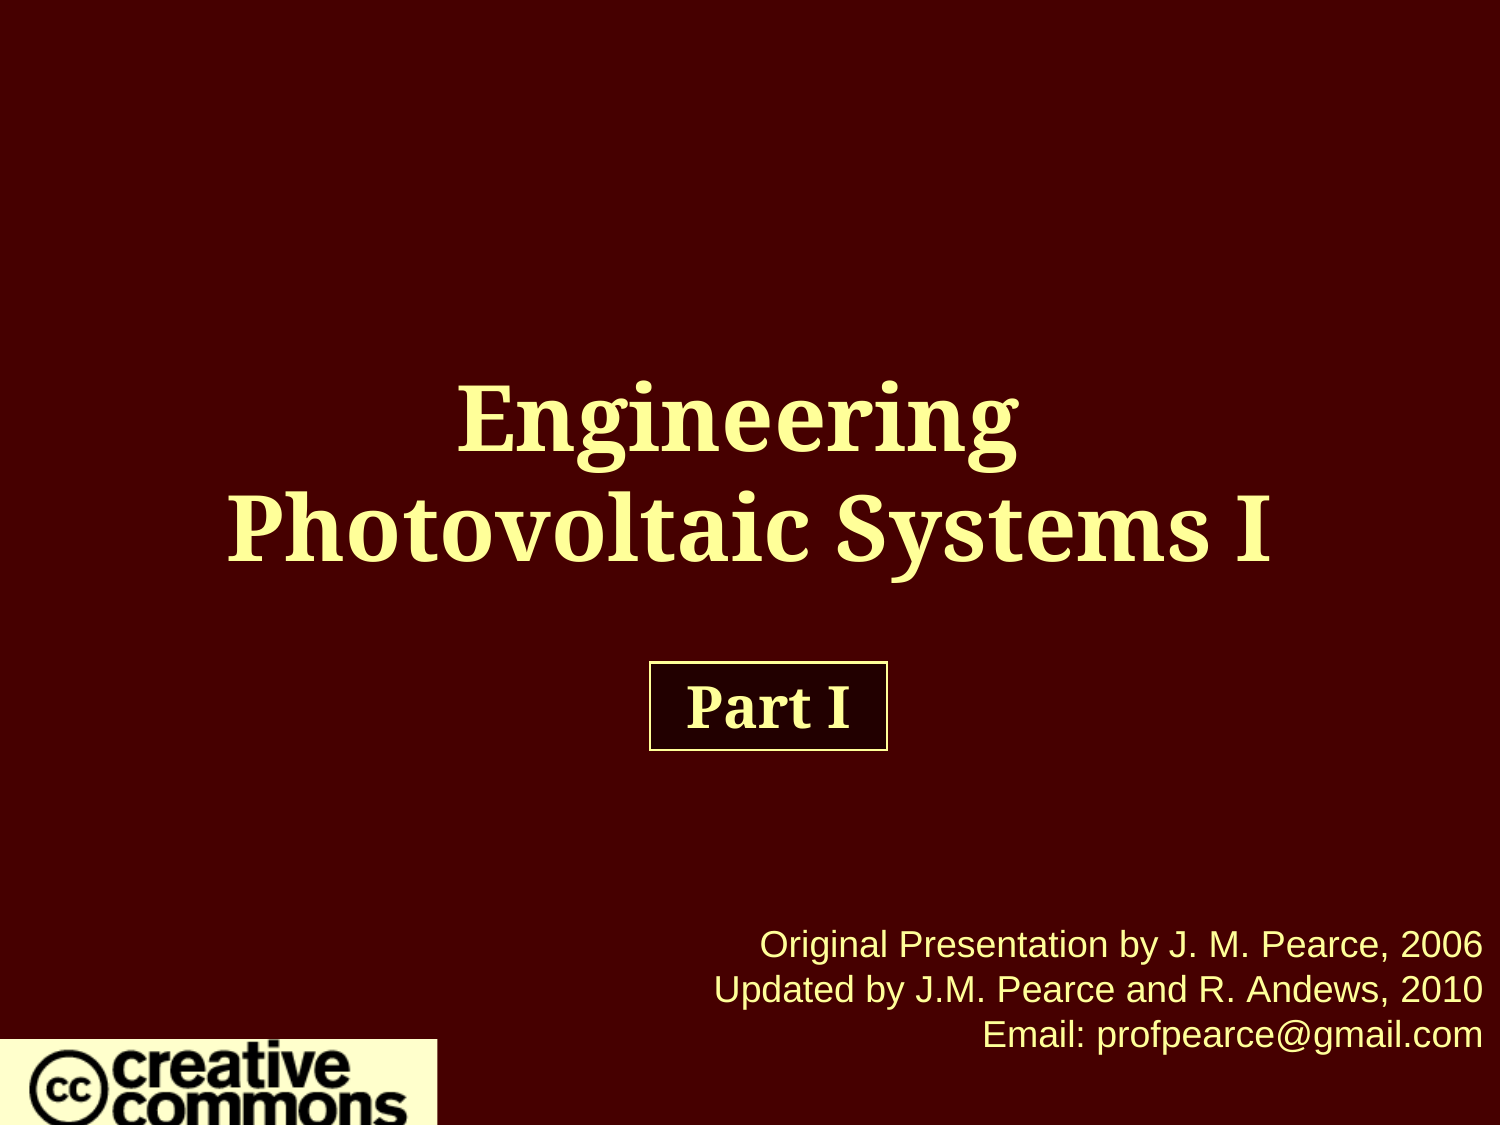

# Engineering Photovoltaic Systems I
Part I
Original Presentation by J. M. Pearce, 2006
Updated by J.M. Pearce and R. Andews, 2010
Email: profpearce@gmail.com